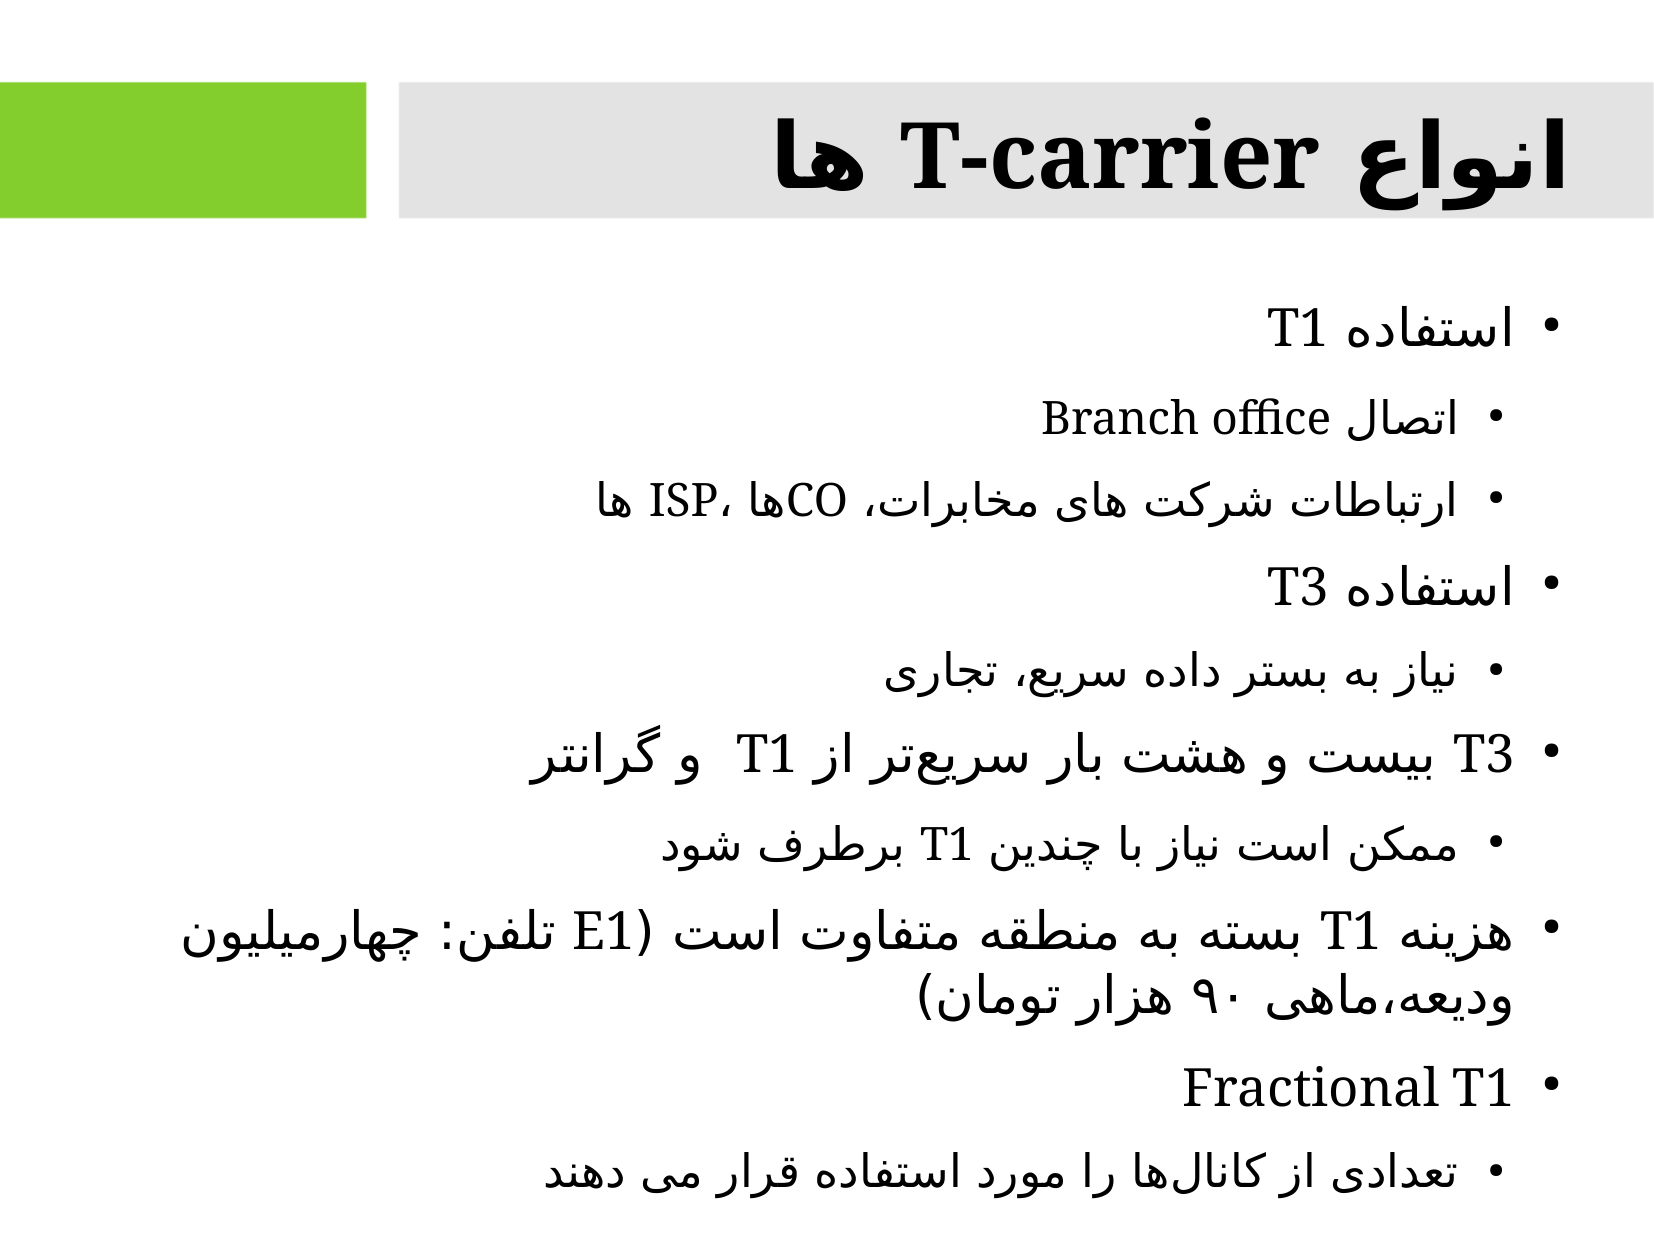

# انواع T-carrier ها
استفاده T1
اتصال Branch office
ارتباطات شرکت های مخابرات، COها ،ISP ها
استفاده T3
نیاز به بستر داده سریع، تجاری
T3 بیست و هشت بار سریع‌تر از T1 و گرانتر
ممکن است نیاز با چندین T1 برطرف شود
هزینه T1 بسته به منطقه متفاوت است (E1 تلفن: چهارمیلیون ودیعه،ماهی ۹۰ هزار تومان)
Fractional T1
تعدادی از کانال‌ها را مورد استفاده قرار می دهند